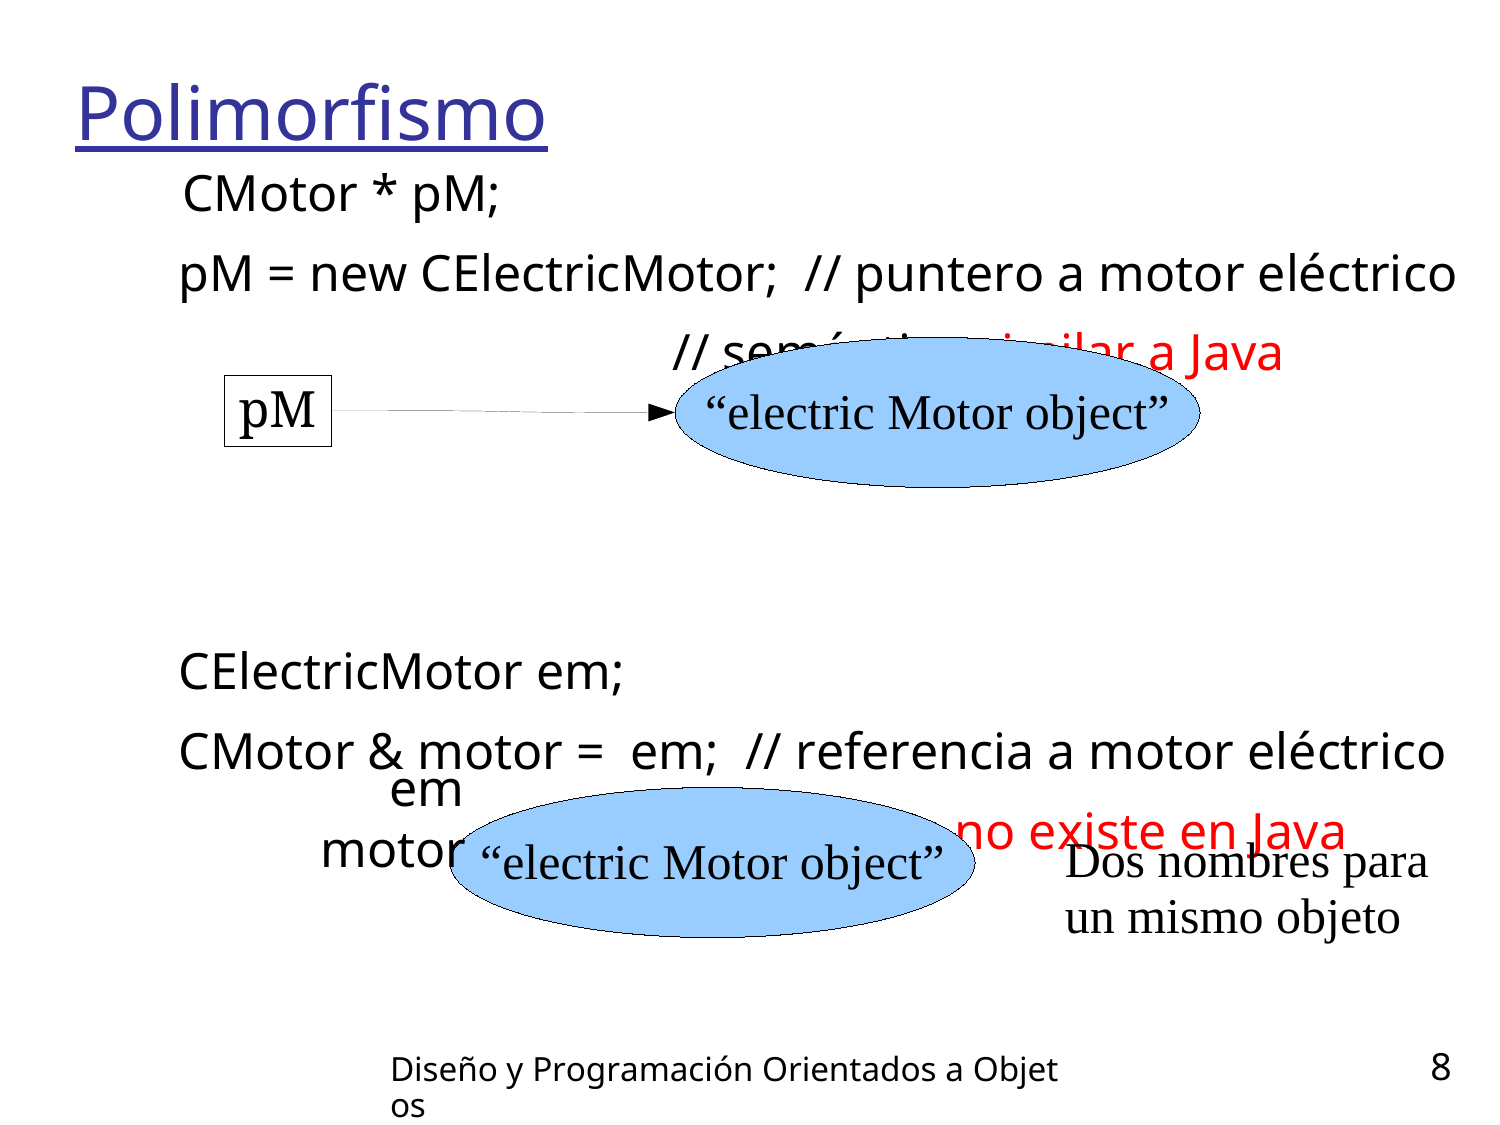

# Polimorfismo
 CMotor * pM;
 pM = new CElectricMotor; // puntero a motor eléctrico
 // semántica similar a Java
 CElectricMotor em;
 CMotor & motor = em; // referencia a motor eléctrico
 // esta opción no existe en Java
“electric Motor object”
pM
em
“electric Motor object”
motor
Dos nombres para un mismo objeto
Diseño y Programación Orientados a Objetos
8